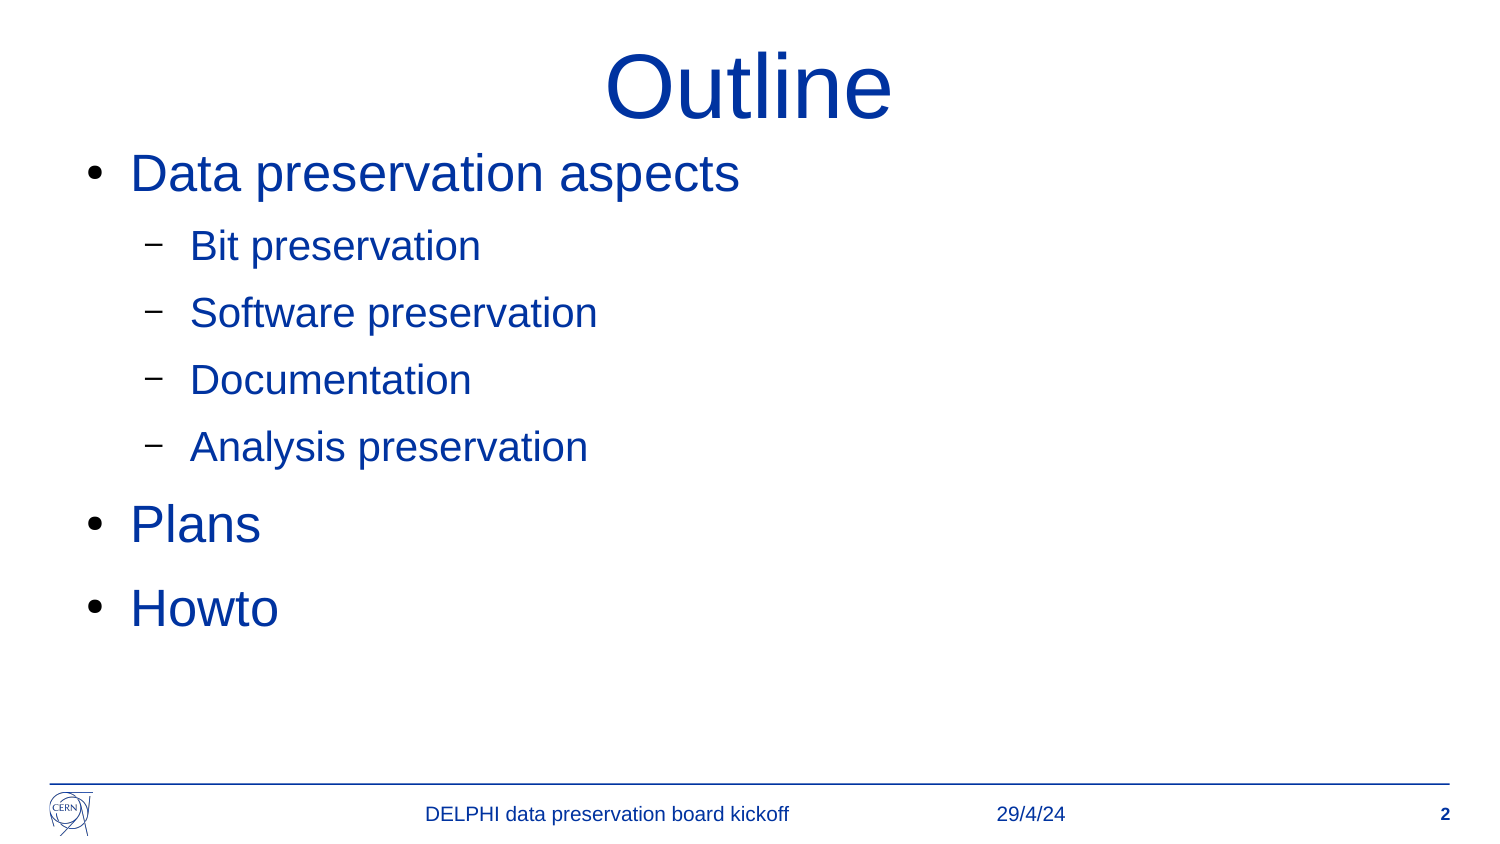

# Outline
Data preservation aspects
Bit preservation
Software preservation
Documentation
Analysis preservation
Plans
Howto